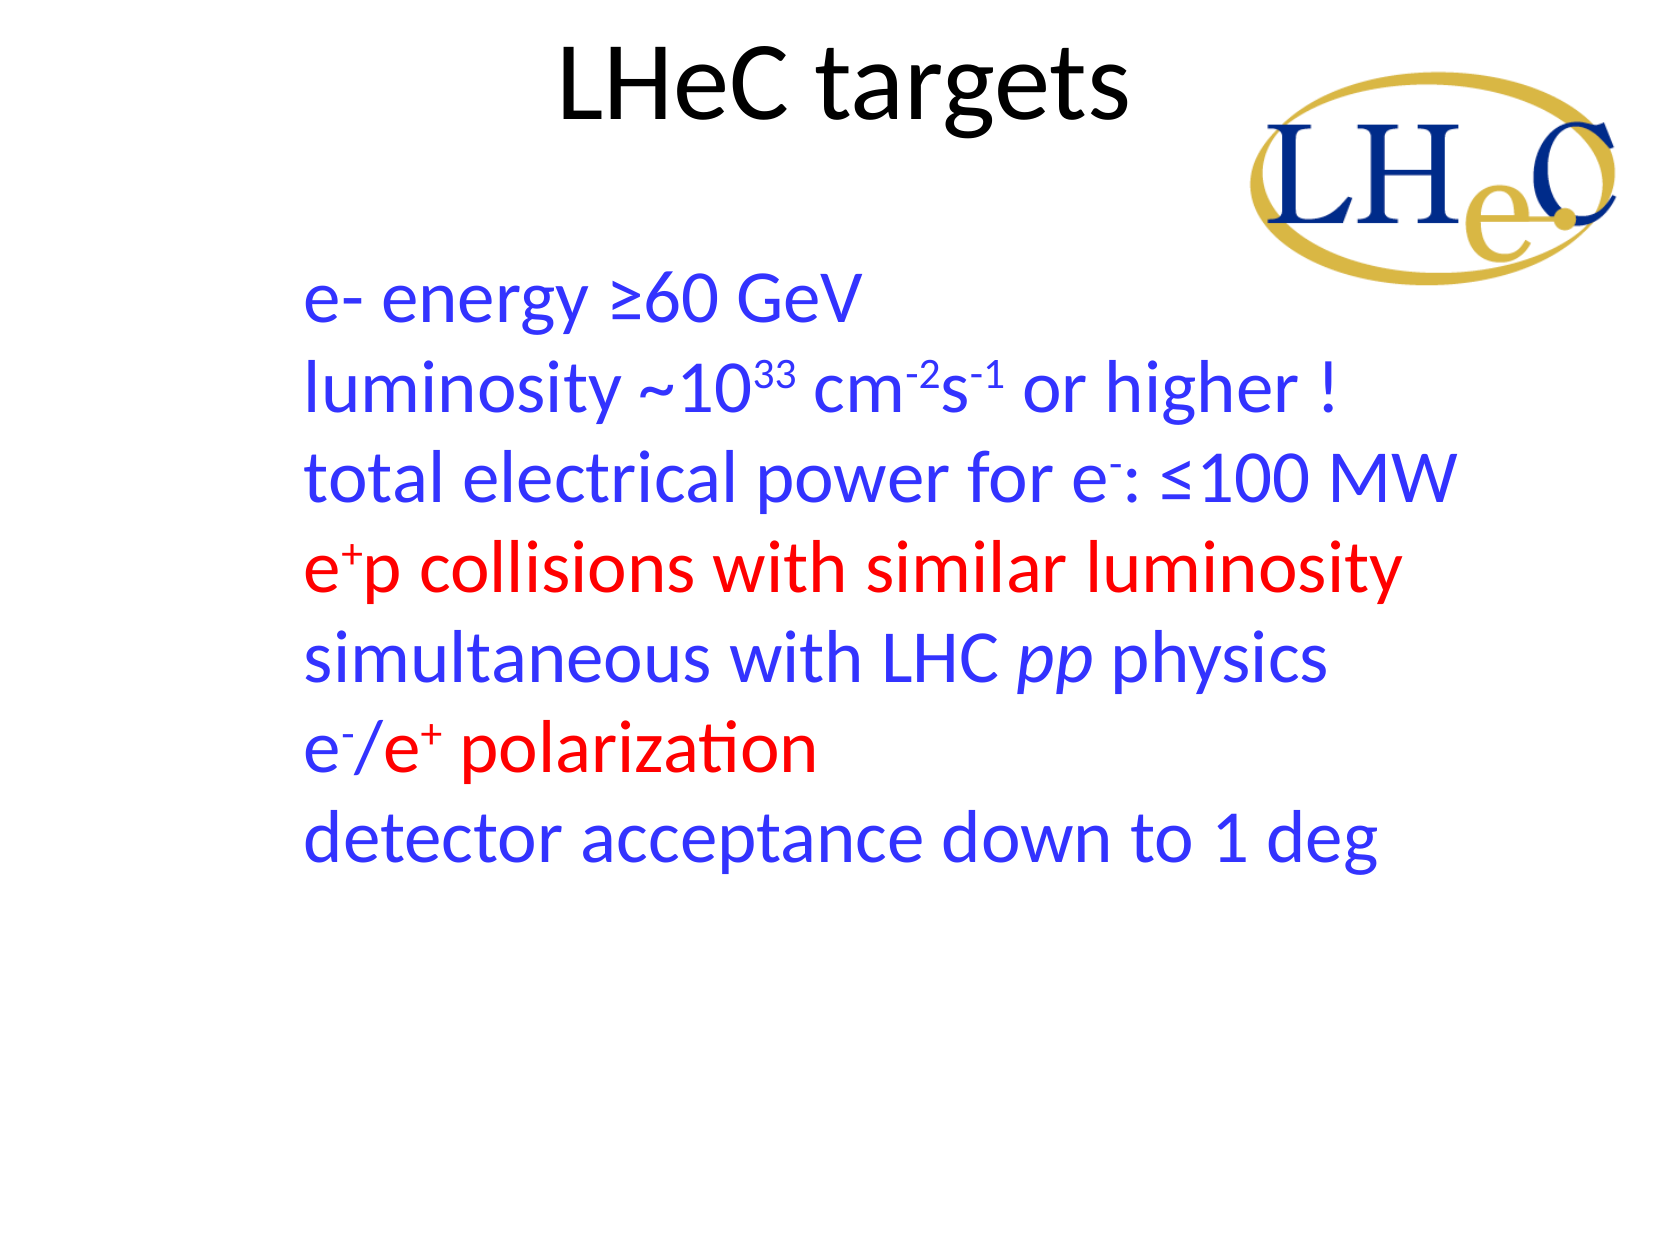

# LHeC targets
e- energy ≥60 GeV
luminosity ~1033 cm-2s-1 or higher !
total electrical power for e-: ≤100 MW
e+p collisions with similar luminosity
simultaneous with LHC pp physics
e-/e+ polarization
detector acceptance down to 1 deg